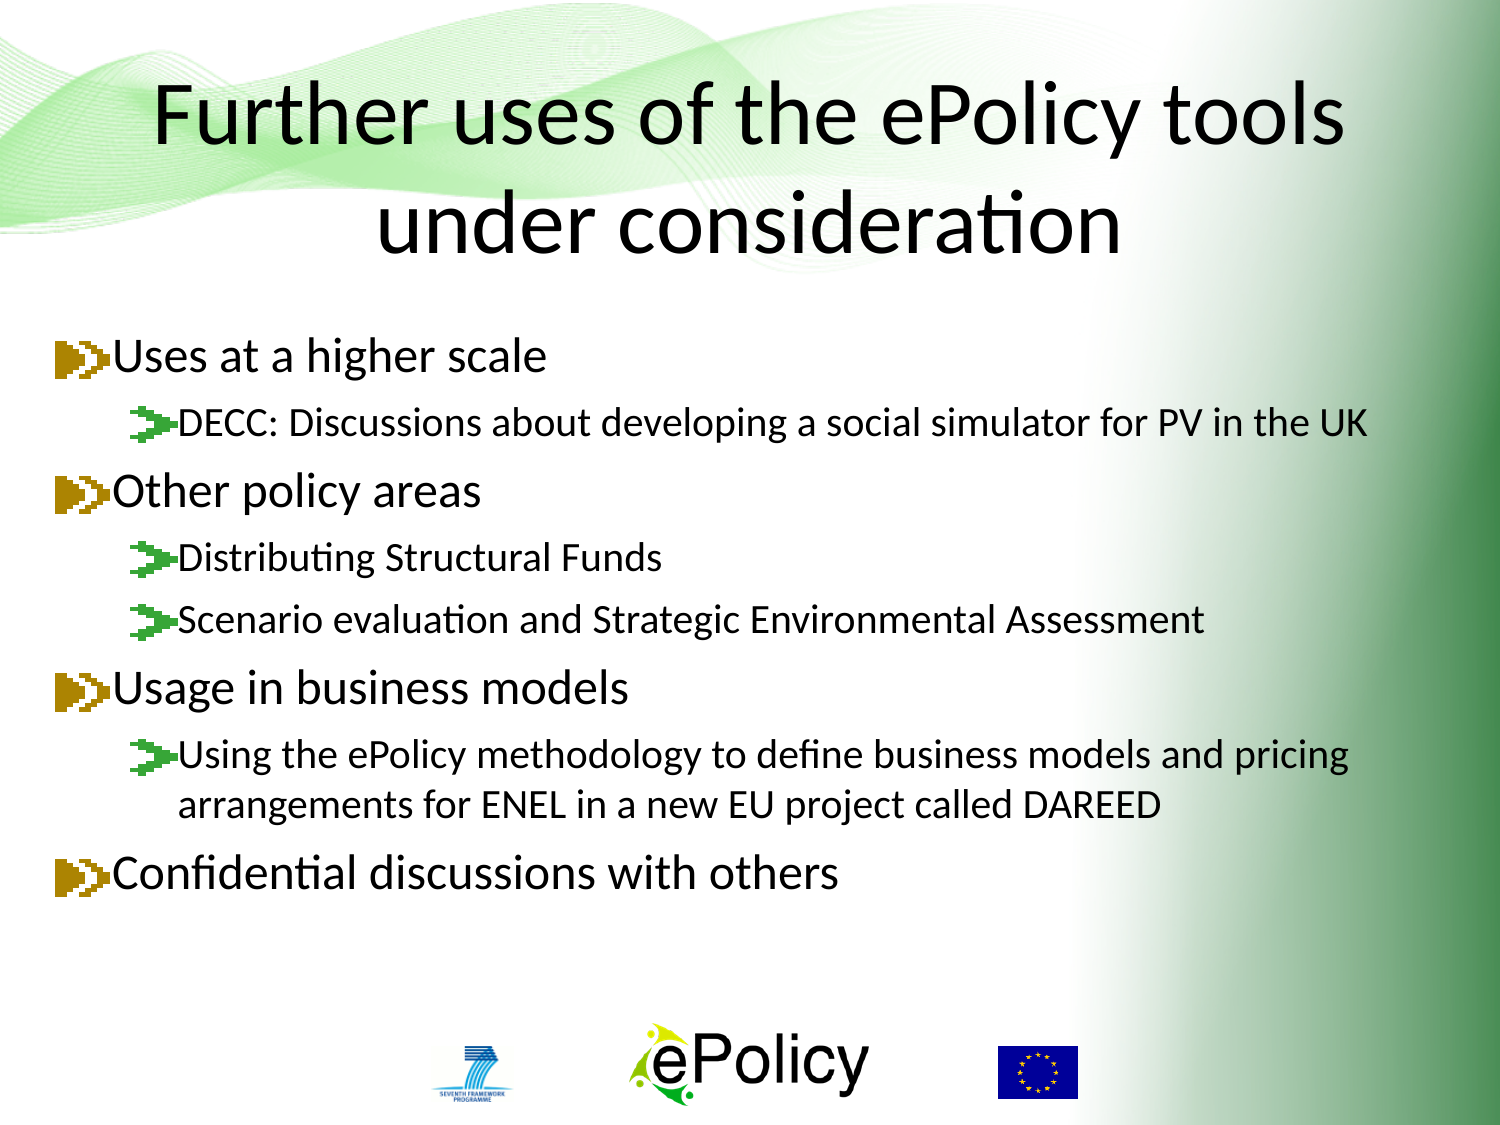

# Further uses of the ePolicy tools under consideration
Uses at a higher scale
DECC: Discussions about developing a social simulator for PV in the UK
Other policy areas
Distributing Structural Funds
Scenario evaluation and Strategic Environmental Assessment
Usage in business models
Using the ePolicy methodology to define business models and pricing arrangements for ENEL in a new EU project called DAREED
Confidential discussions with others